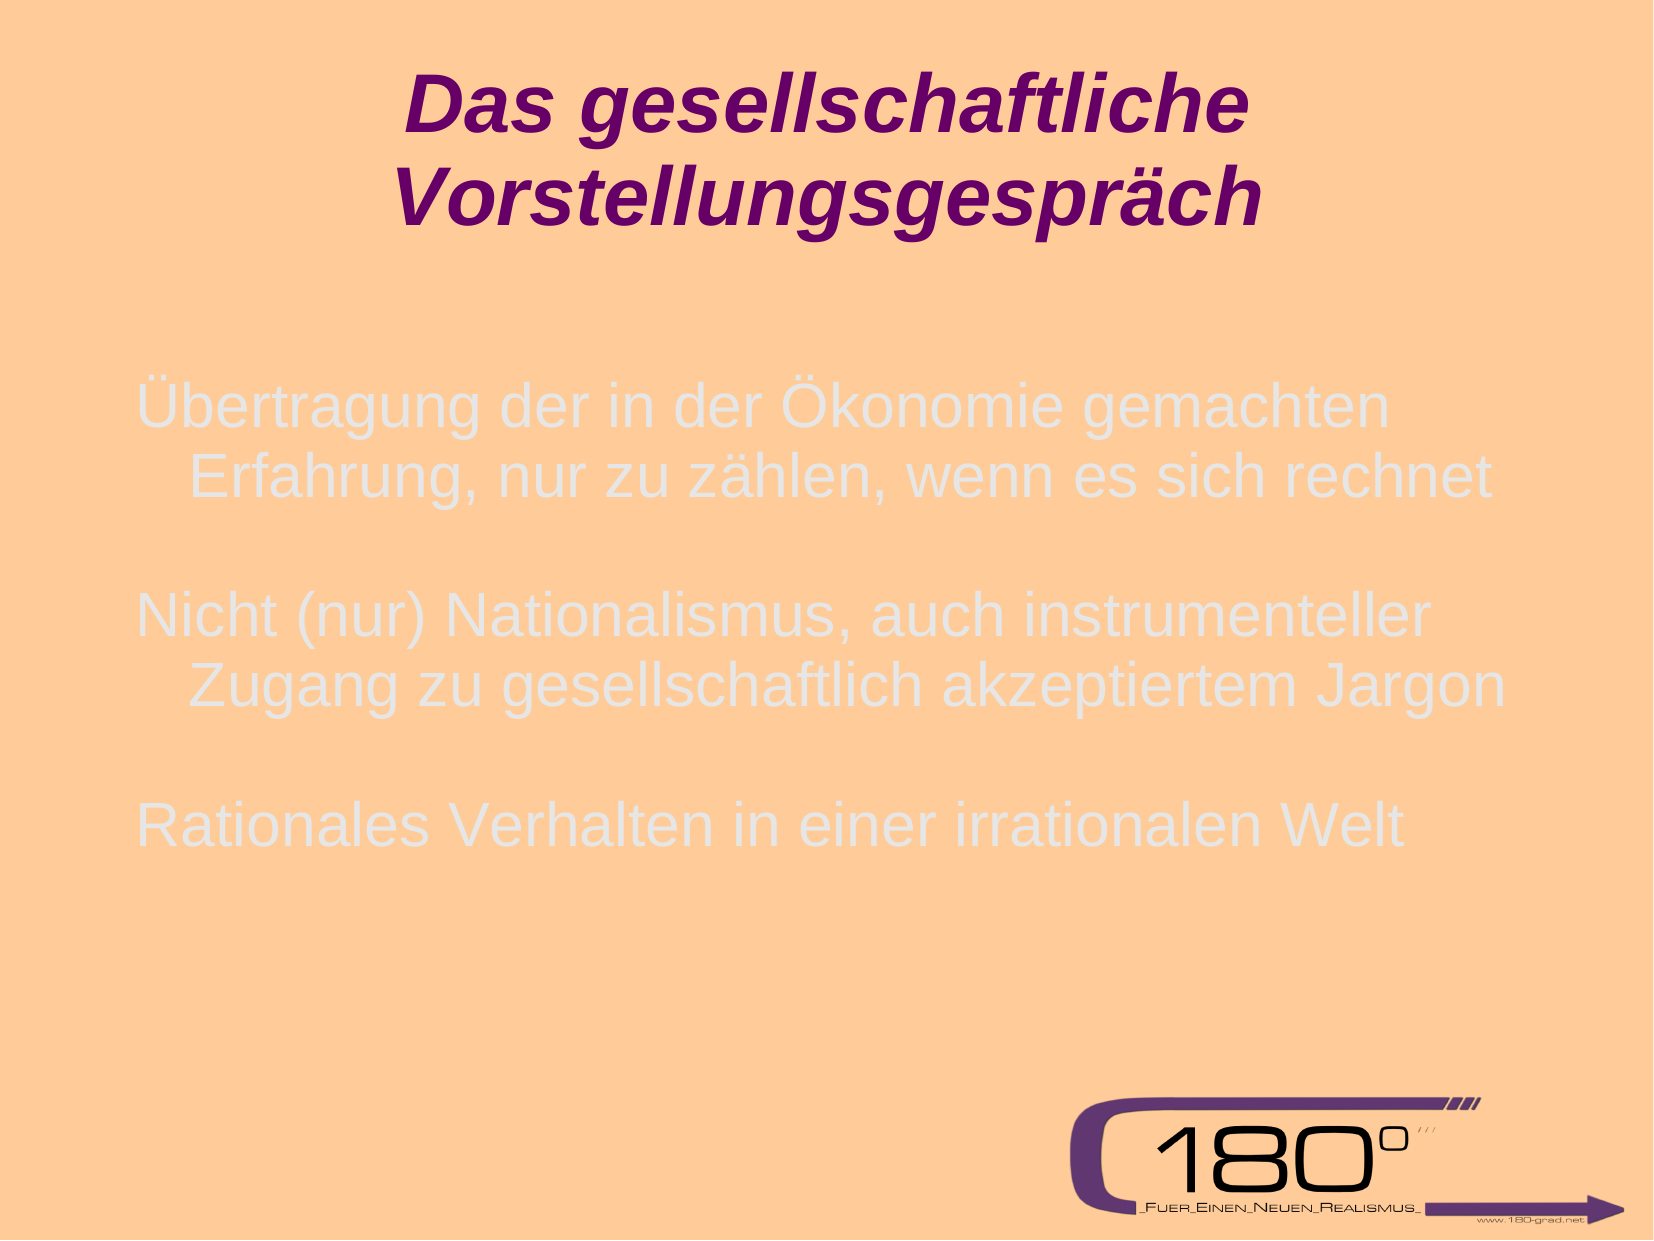

# Das gesellschaftliche Vorstellungsgespräch
Übertragung der in der Ökonomie gemachten Erfahrung, nur zu zählen, wenn es sich rechnet
Nicht (nur) Nationalismus, auch instrumenteller Zugang zu gesellschaftlich akzeptiertem Jargon
Rationales Verhalten in einer irrationalen Welt